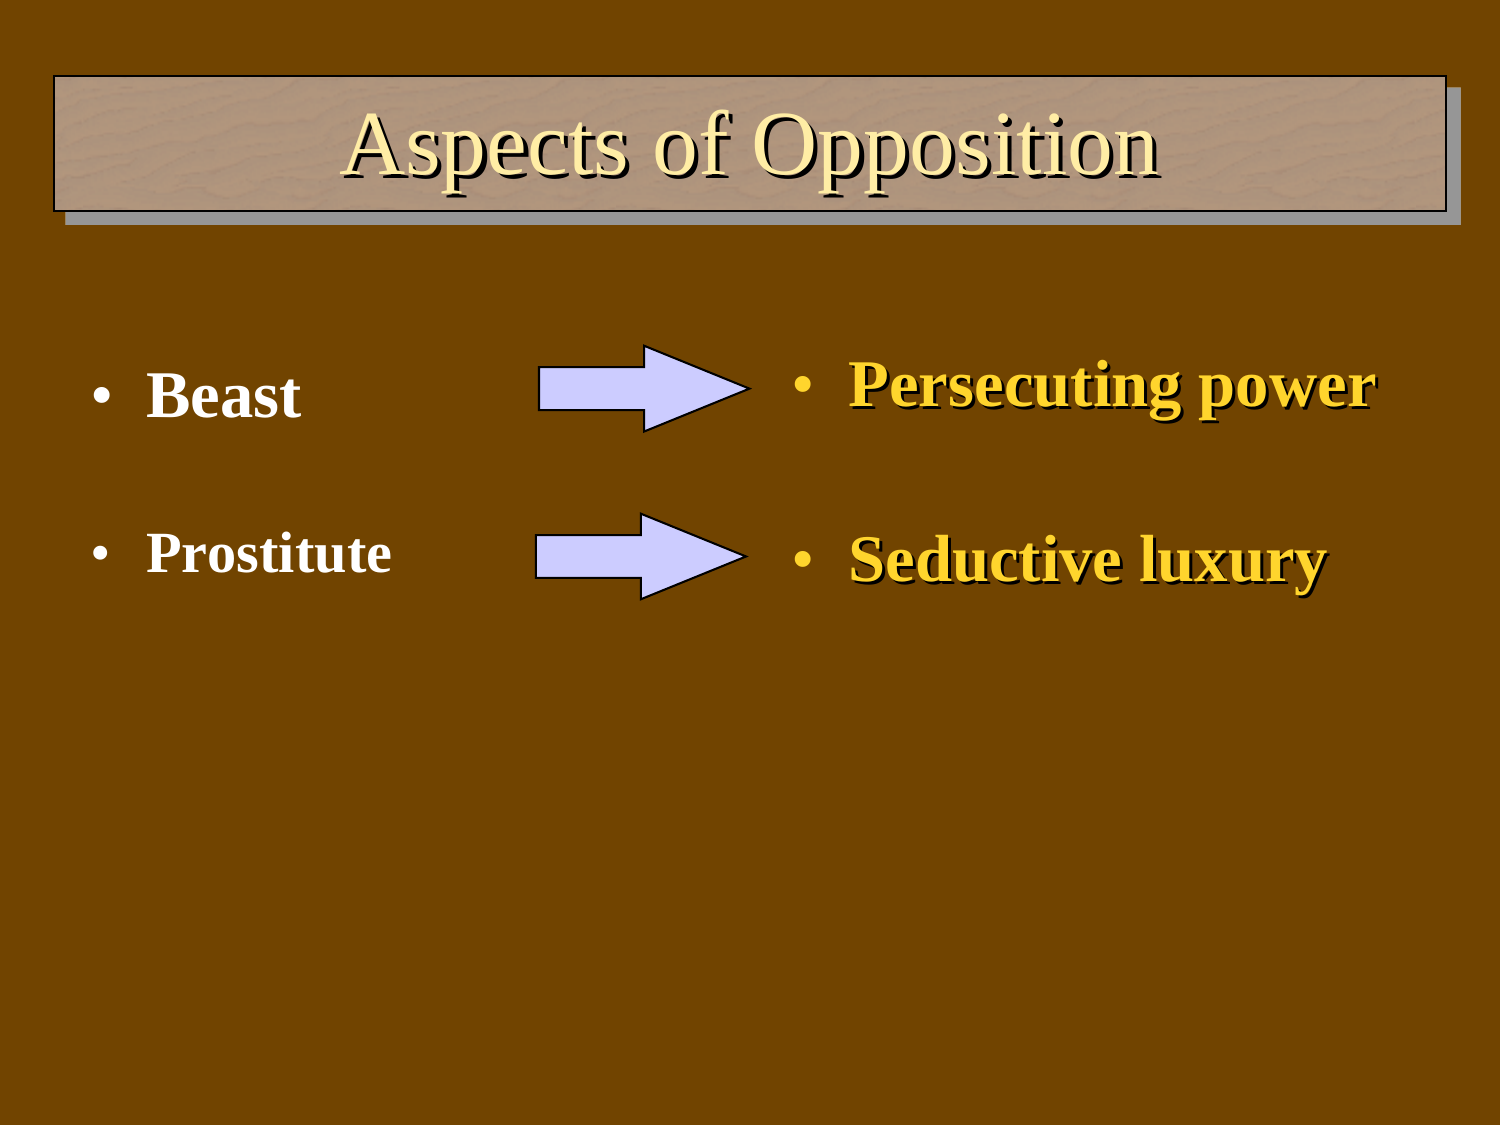

# Aspects of Opposition
 Persecuting power
Beast
Prostitute
 Seductive luxury